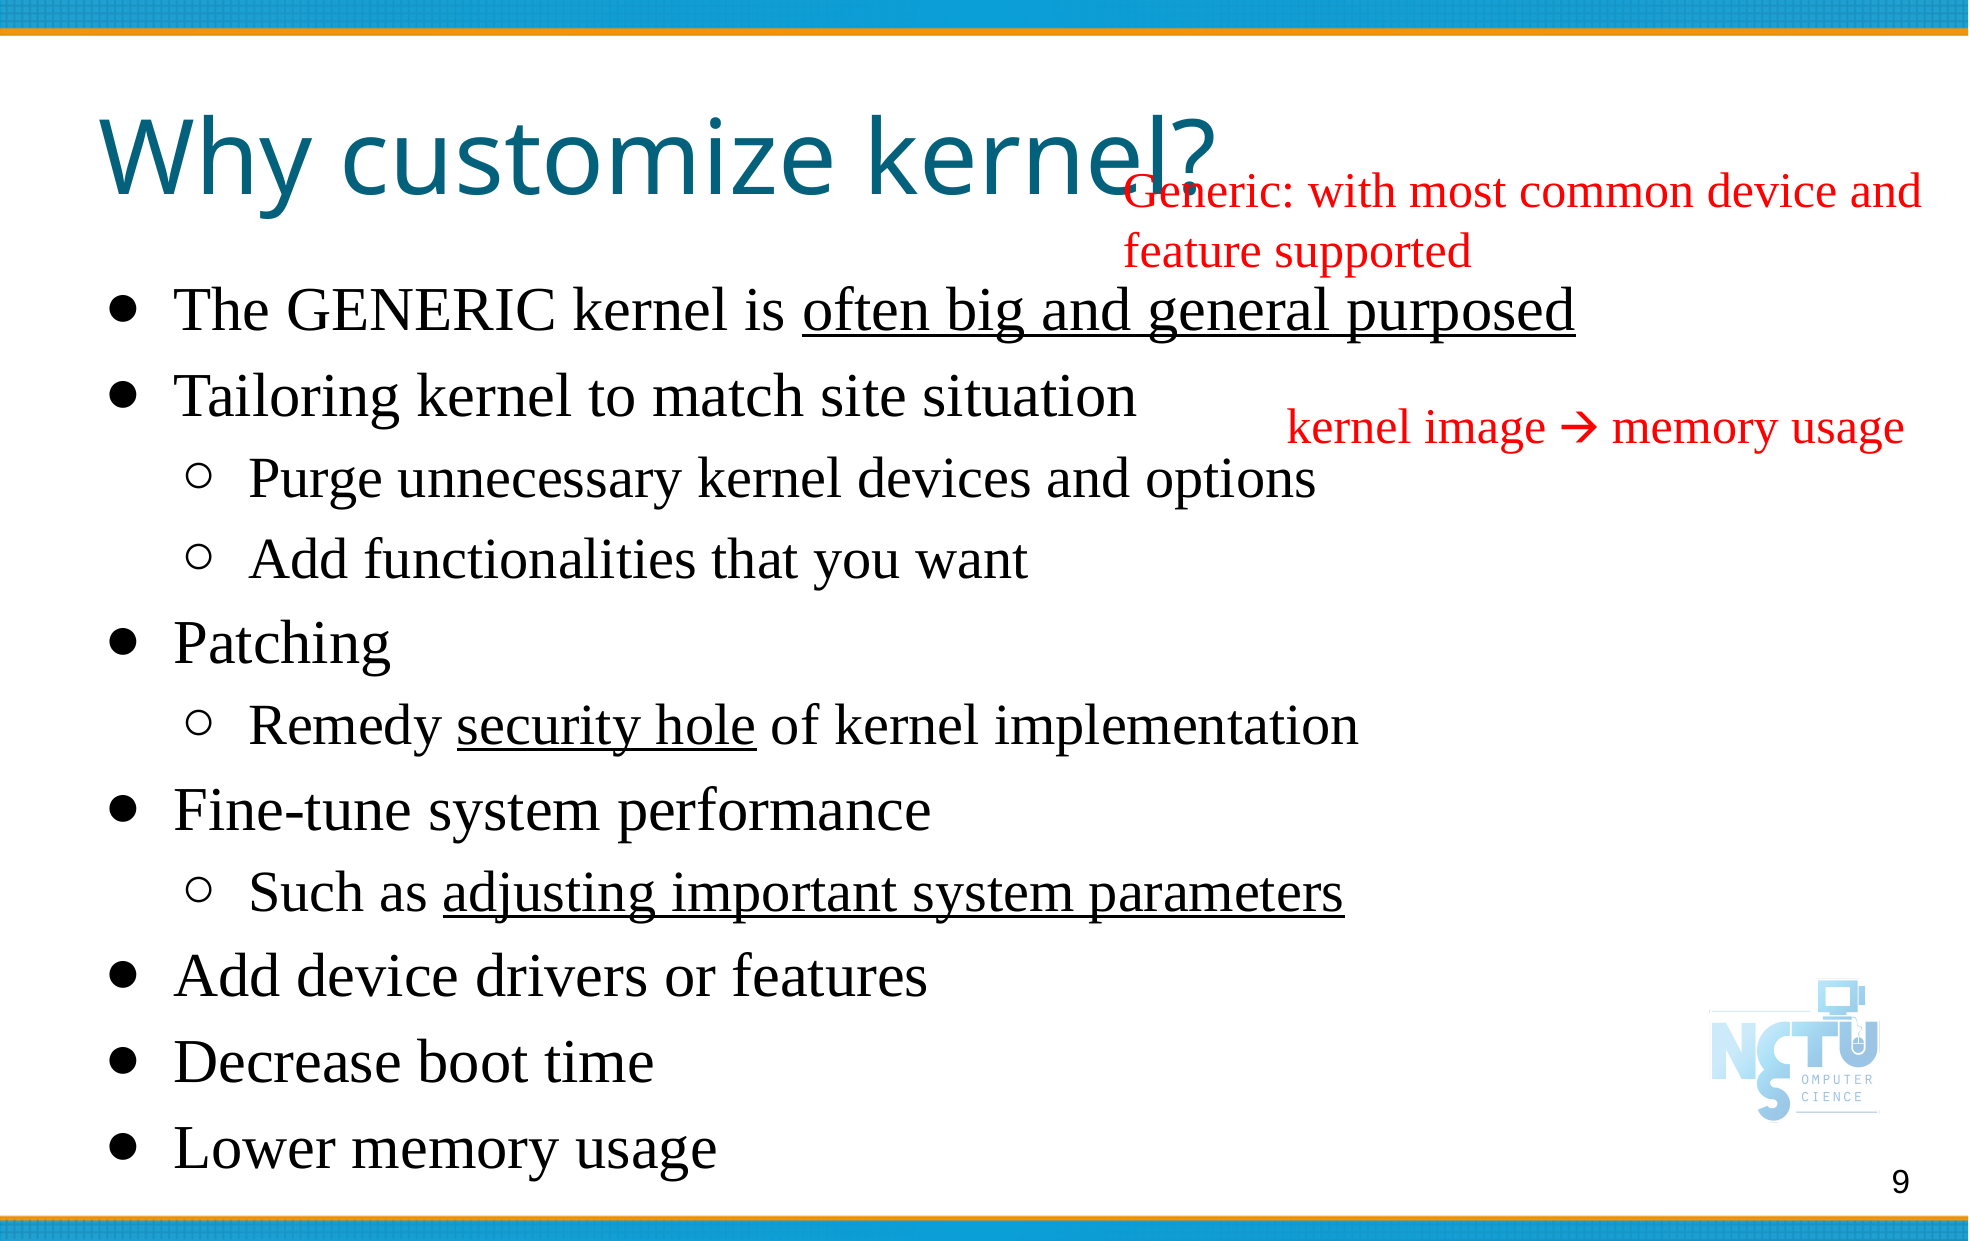

# Why customize kernel?
Generic: with most common device and
feature supported
The GENERIC kernel is often big and general purposed
Tailoring kernel to match site situation
Purge unnecessary kernel devices and options
Add functionalities that you want
Patching
Remedy security hole of kernel implementation
Fine-tune system performance
Such as adjusting important system parameters
Add device drivers or features
Decrease boot time
Lower memory usage
kernel image 🡪 memory usage